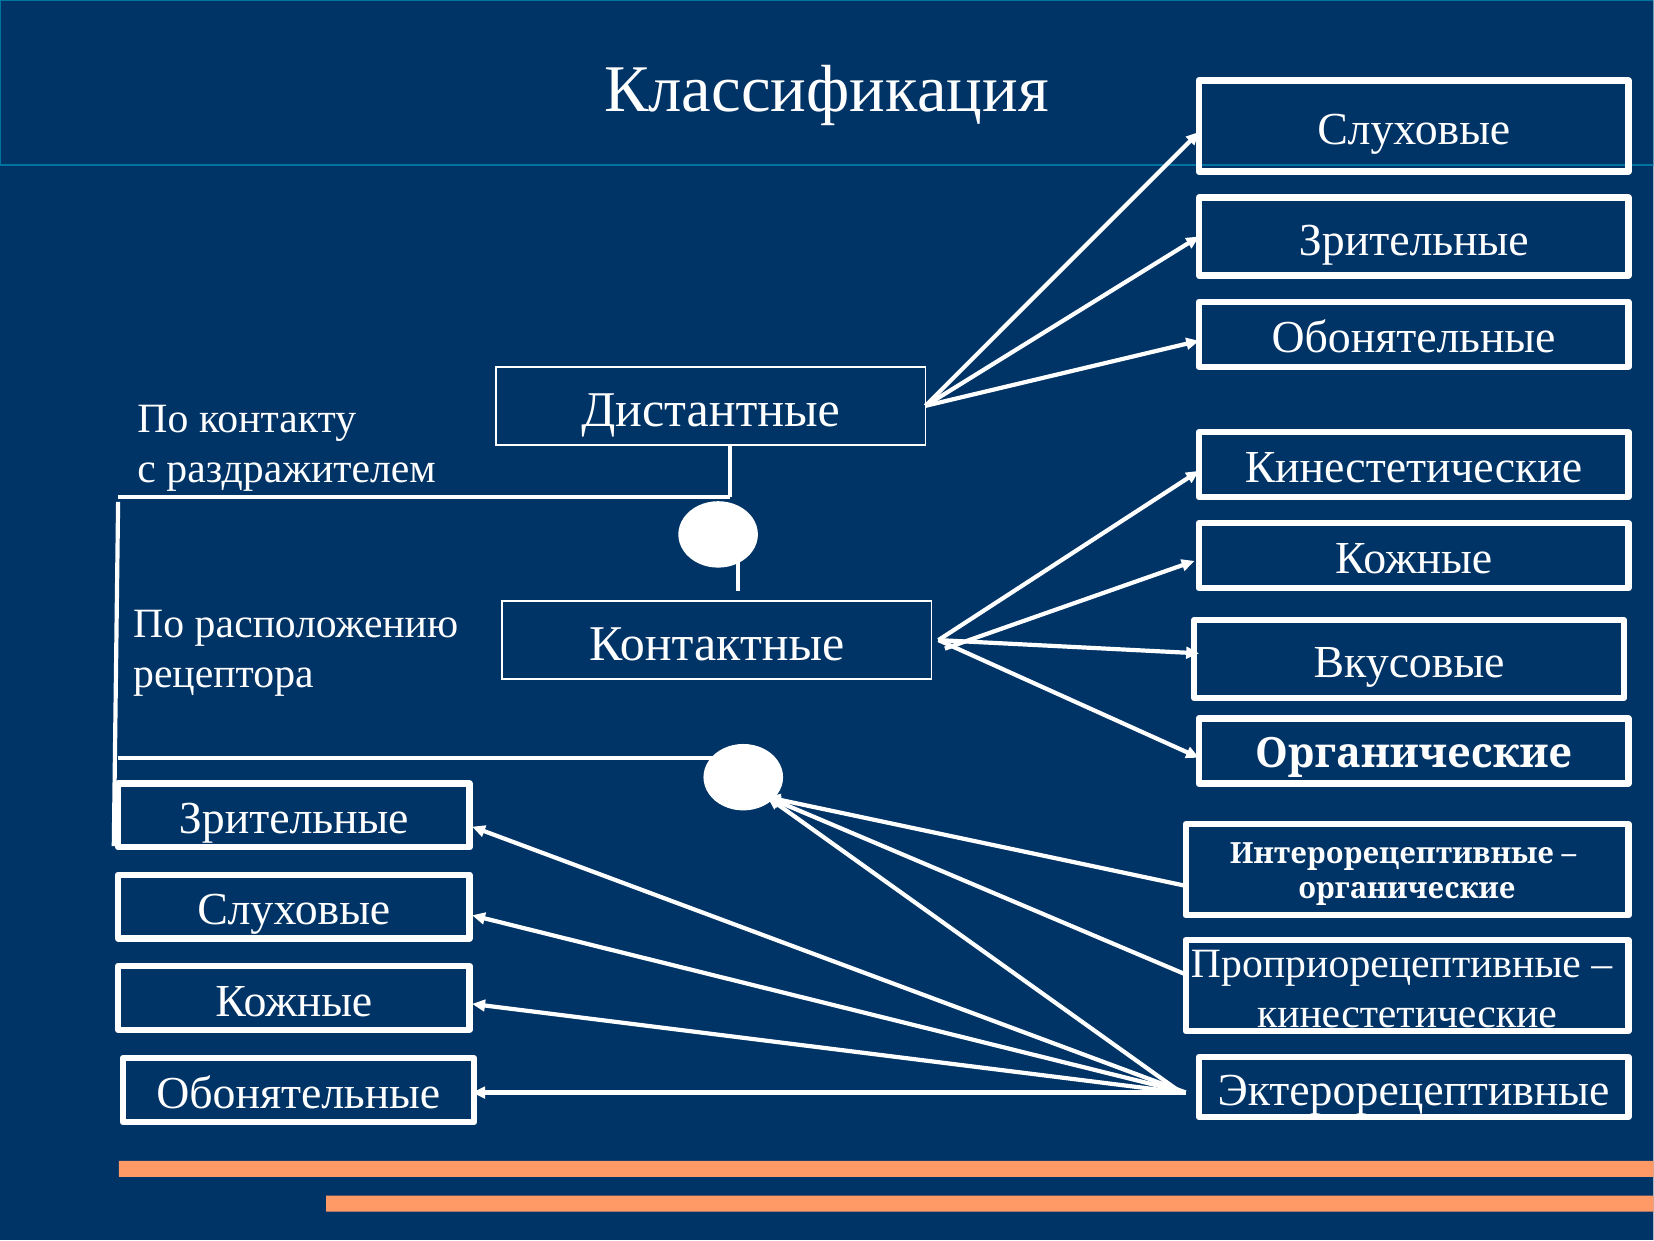

Классификация
Слуховые
Зрительные
Обонятельные
Дистантные
По контакту
с раздражителем
Кинестетические
Кожные
По расположению
рецептора
Контактные
Вкусовые
Органические
Зрительные
Интерорецептивные –
органические
Слуховые
Проприорецептивные –
кинестетические
Кожные
Эктерорецептивные
Обонятельные